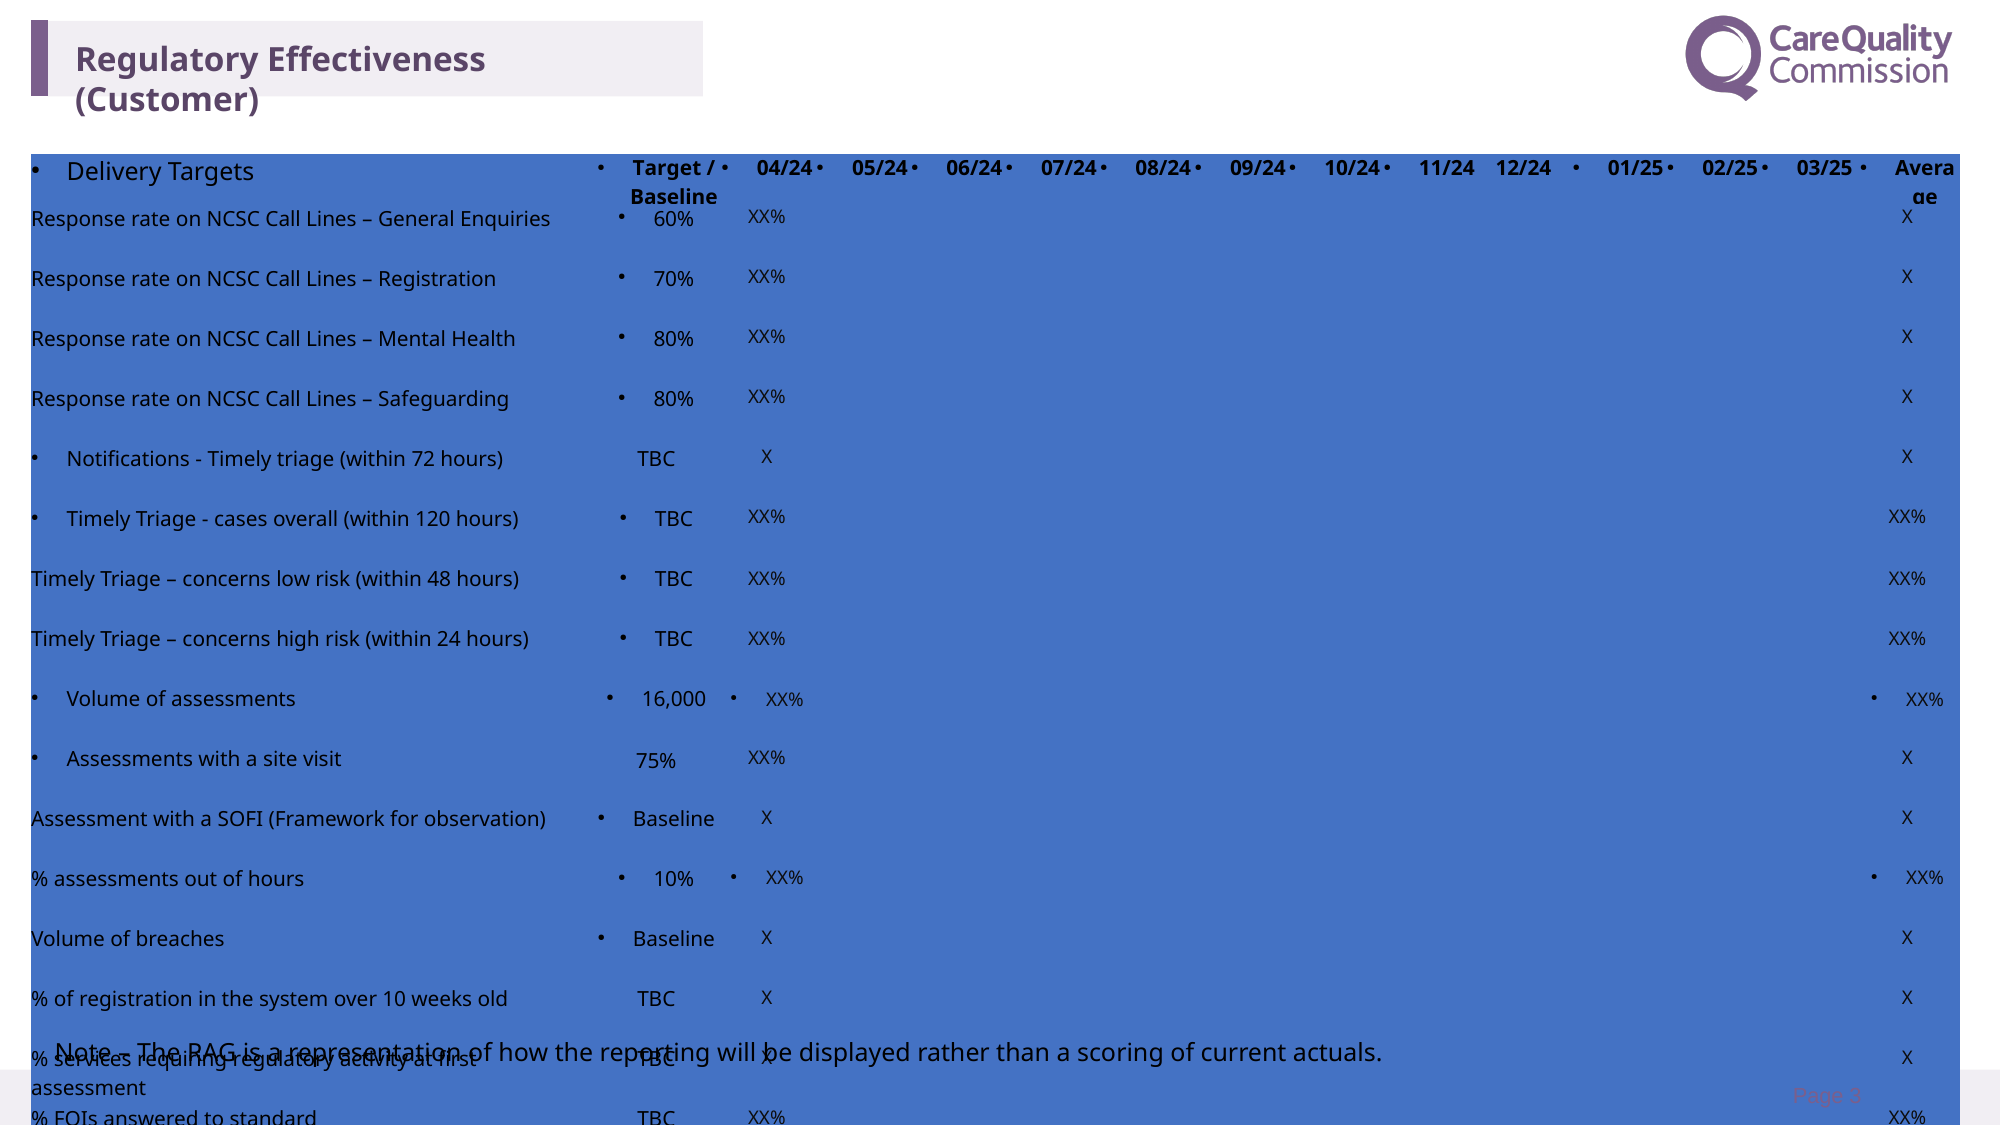

# Regulatory Effectiveness (Customer)
| Delivery Targets | Target / Baseline | 04/24 | 05/24 | 06/24 | 07/24 | 08/24 | 09/24 | 10/24 | 11/24 | 12/24 | 01/25 | 02/25 | 03/25 | Average |
| --- | --- | --- | --- | --- | --- | --- | --- | --- | --- | --- | --- | --- | --- | --- |
| Response rate on NCSC Call Lines – General Enquiries | 60% | XX% | | | | | | | | | | | | X |
| Response rate on NCSC Call Lines – Registration | 70% | XX% | | | | | | | | | | | | X |
| Response rate on NCSC Call Lines – Mental Health | 80% | XX% | | | | | | | | | | | | X |
| Response rate on NCSC Call Lines – Safeguarding | 80% | XX% | | | | | | | | | | | | X |
| Notifications - Timely triage (within 72 hours) | TBC | X | | | | | | | | | | | | X |
| Timely Triage - cases overall (within 120 hours) | TBC | XX% | | | | | | | | | | | | XX% |
| Timely Triage – concerns low risk (within 48 hours) | TBC | XX% | | | | | | | | | | | | XX% |
| Timely Triage – concerns high risk (within 24 hours) | TBC | XX% | | | | | | | | | | | | XX% |
| Volume of assessments | 16,000 | XX% | | | | | | | | | | | | XX% |
| Assessments with a site visit | 75% | XX% | | | | | | | | | | | | X |
| Assessment with a SOFI (Framework for observation) | Baseline | X | | | | | | | | | | | | X |
| % assessments out of hours | 10% | XX% | | | | | | | | | | | | XX% |
| Volume of breaches | Baseline | X | | | | | | | | | | | | X |
| % of registration in the system over 10 weeks old | TBC | X | | | | | | | | | | | | X |
| % services requiring regulatory activity at first assessment | TBC | X | | | | | | | | | | | | X |
| % FOIs answered to standard | TBC | XX% | | | | | | | | | | | | XX% |
Note – The RAG is a representation of how the reporting will be displayed rather than a scoring of current actuals.
Page 3